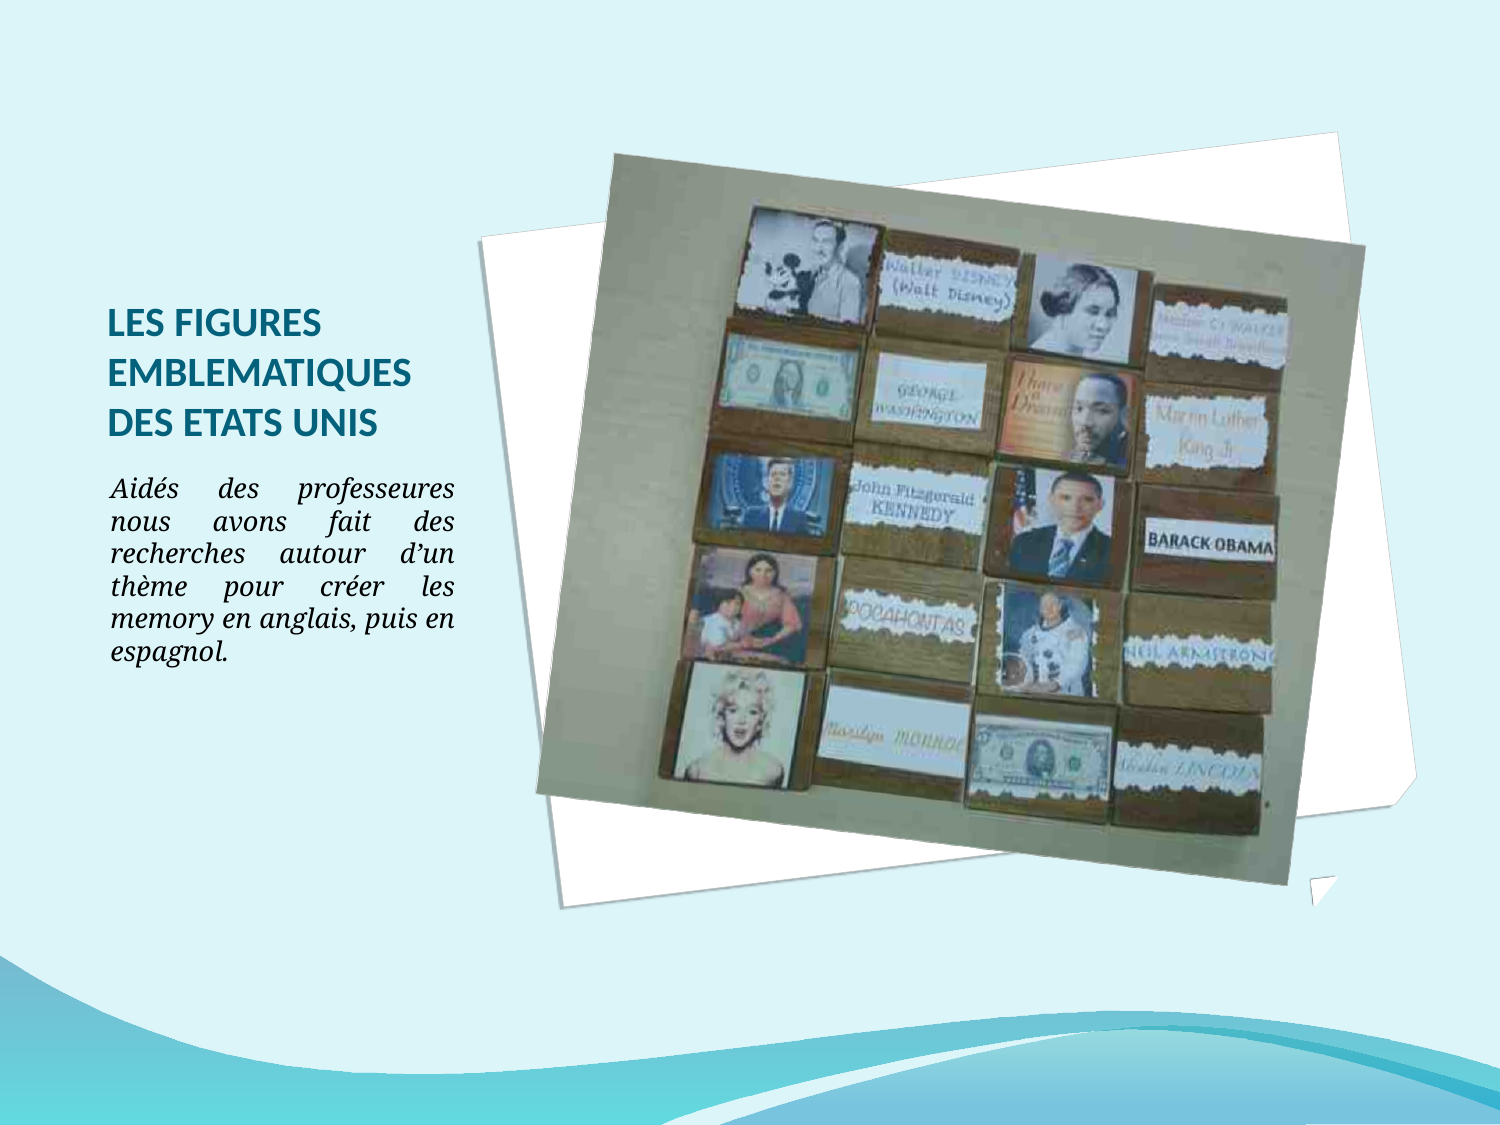

# LES FIGURES EMBLEMATIQUES DES ETATS UNIS
Aidés des professeures nous avons fait des recherches autour d’un thème pour créer les memory en anglais, puis en espagnol.